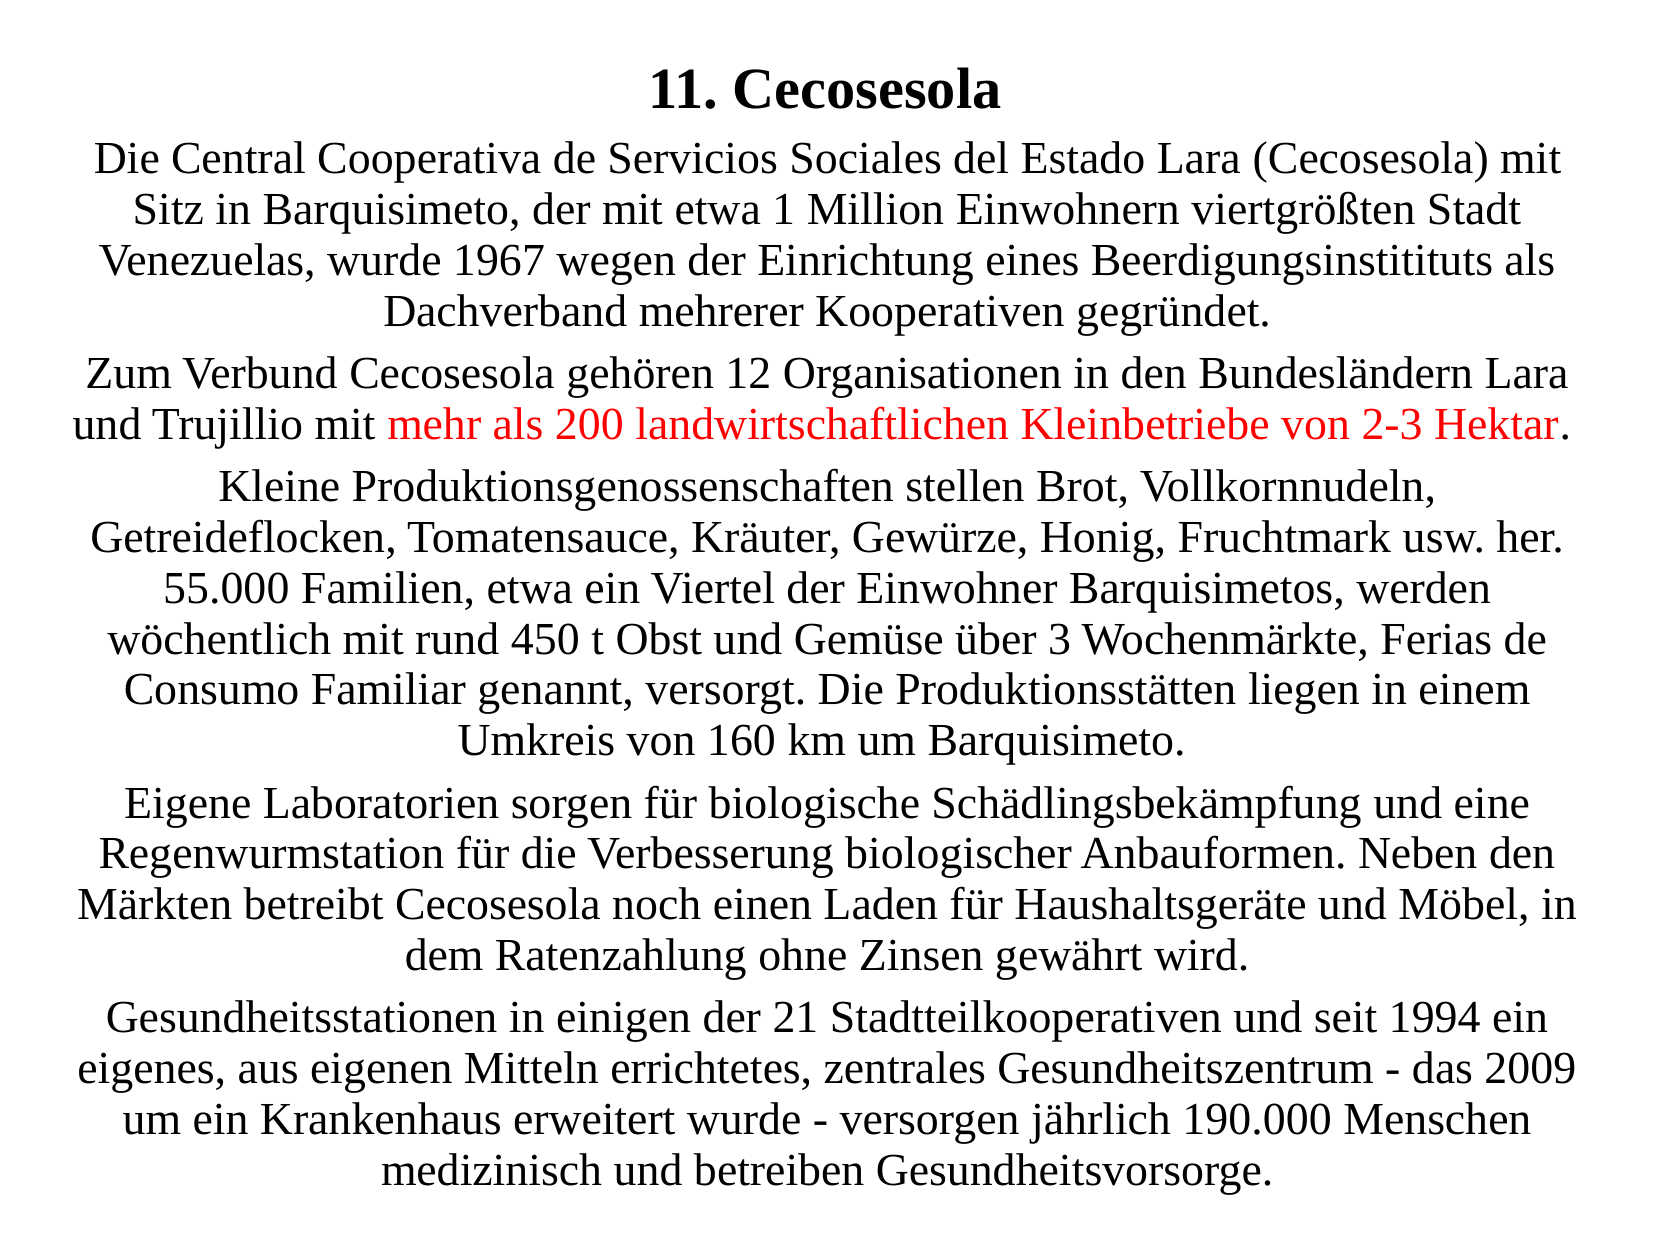

11. Cecosesola
Die Central Cooperativa de Servicios Sociales del Estado Lara (Cecosesola) mit Sitz in Barquisimeto, der mit etwa 1 Million Einwohnern viertgrößten Stadt Venezuelas, wurde 1967 wegen der Einrichtung eines Beerdigungsinstitituts als Dachverband mehrerer Kooperativen gegründet.
Zum Verbund Cecosesola gehören 12 Organisationen in den Bundesländern Lara und Trujillio mit mehr als 200 landwirtschaftlichen Kleinbetriebe von 2-3 Hektar.
Kleine Produktionsgenossenschaften stellen Brot, Vollkornnudeln, Getreideflocken, Tomatensauce, Kräuter, Gewürze, Honig, Fruchtmark usw. her. 55.000 Familien, etwa ein Viertel der Einwohner Barquisimetos, werden wöchentlich mit rund 450 t Obst und Gemüse über 3 Wochenmärkte, Ferias de Consumo Familiar genannt, versorgt. Die Produktionsstätten liegen in einem Umkreis von 160 km um Barquisimeto.
Eigene Laboratorien sorgen für biologische Schädlingsbekämpfung und eine Regenwurmstation für die Verbesserung biologischer Anbauformen. Neben den Märkten betreibt Cecosesola noch einen Laden für Haushaltsgeräte und Möbel, in dem Ratenzahlung ohne Zinsen gewährt wird.
Gesundheitsstationen in einigen der 21 Stadtteilkooperativen und seit 1994 ein eigenes, aus eigenen Mitteln errichtetes, zentrales Gesundheitszentrum - das 2009 um ein Krankenhaus erweitert wurde - versorgen jährlich 190.000 Menschen medizinisch und betreiben Gesundheitsvorsorge.